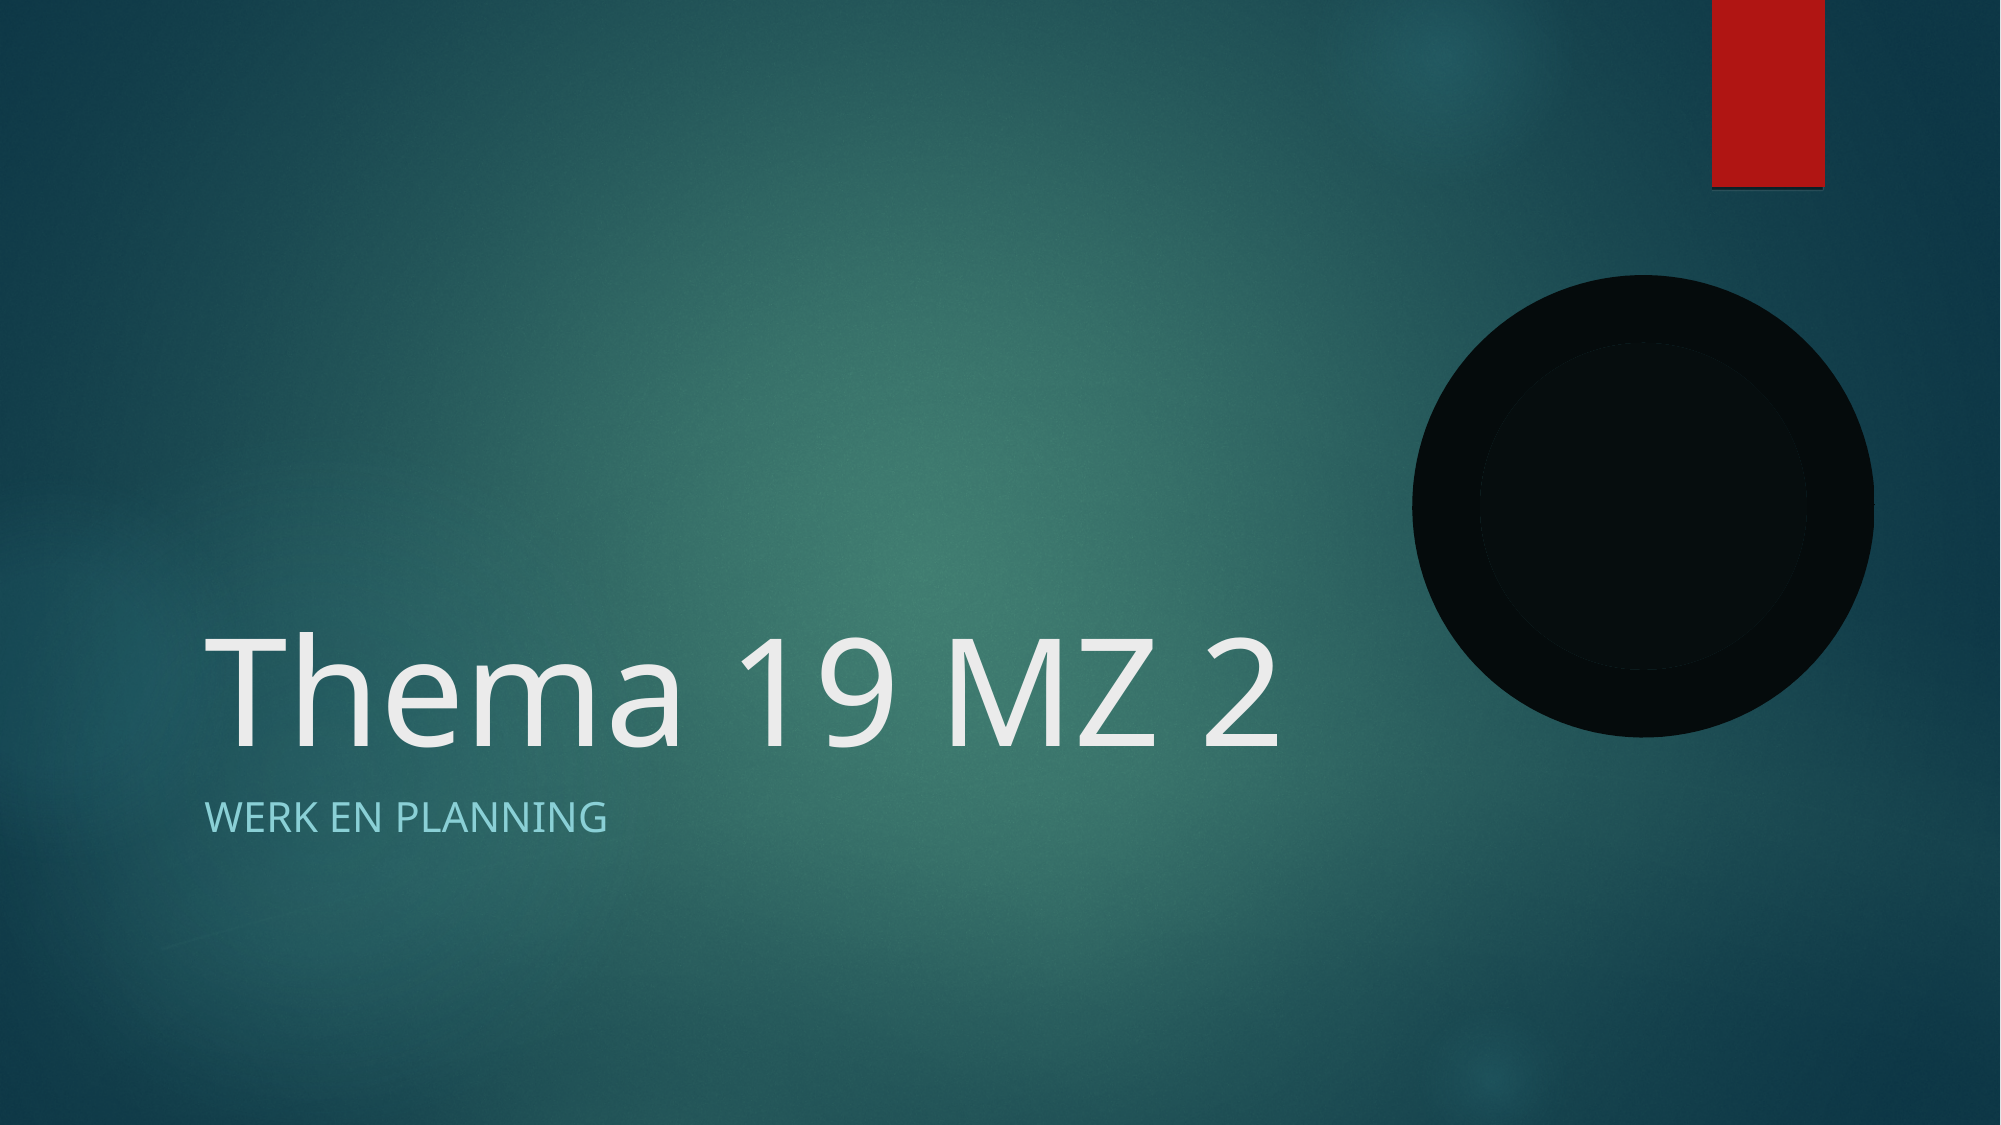

# Thema 19 MZ 2
Werk en planning